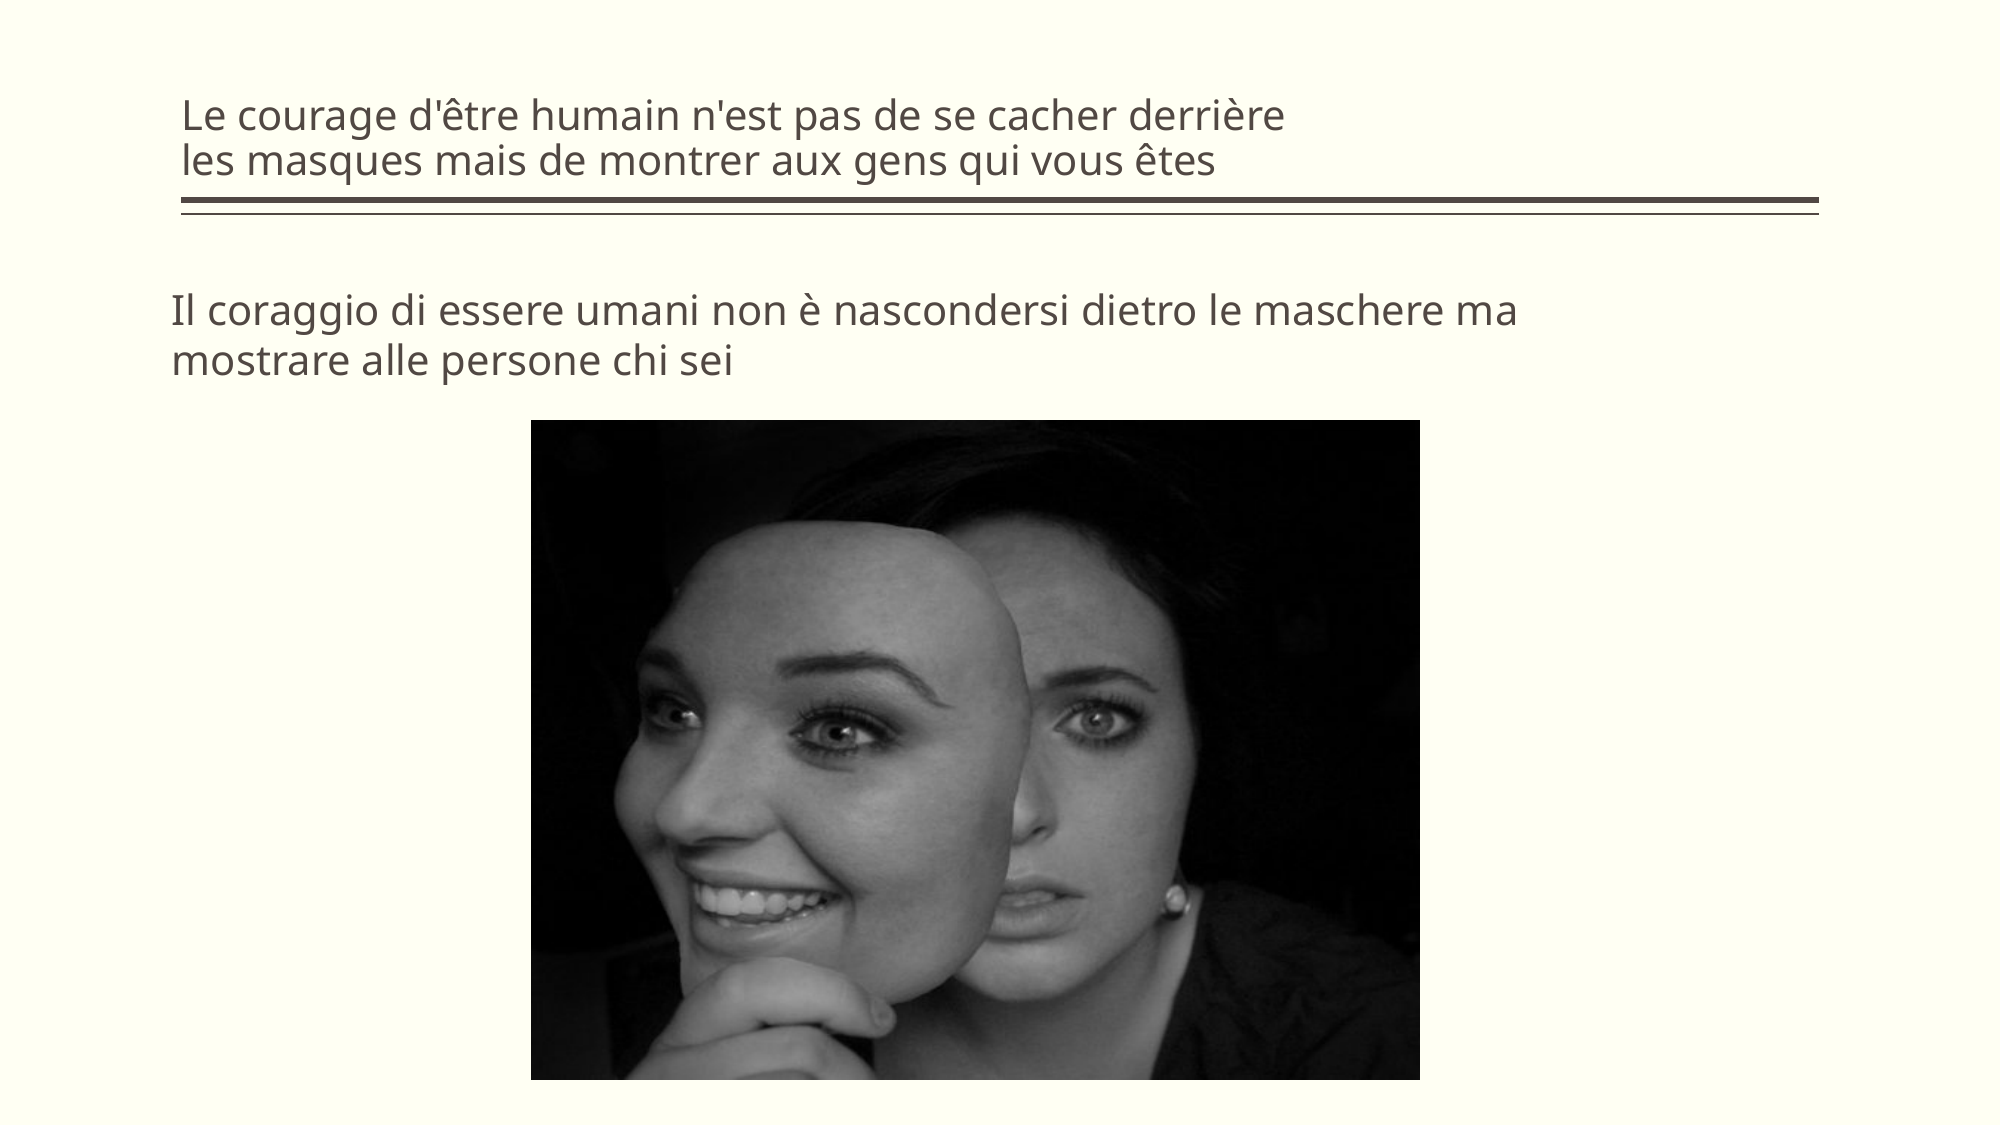

# Le courage d'être humain n'est pas de se cacher derrière les masques mais de montrer aux gens qui vous êtes
Il coraggio di essere umani non è nascondersi dietro le maschere ma
mostrare alle persone chi sei